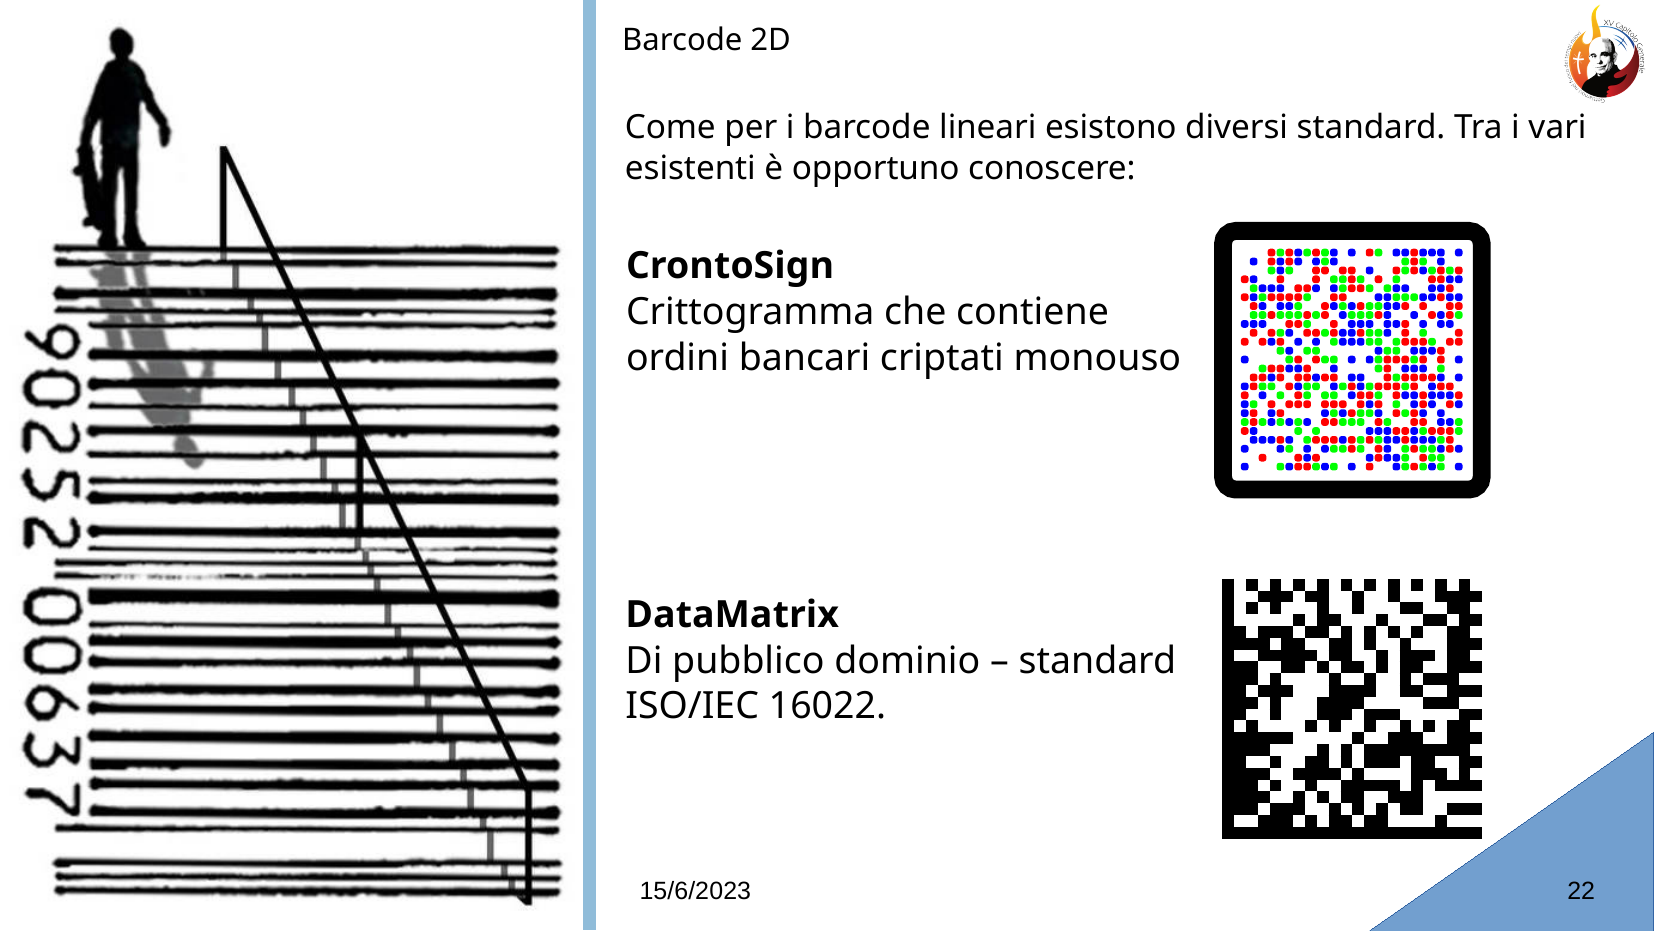

Barcode 2D
# Come per i barcode lineari esistono diversi standard. Tra i vari esistenti è opportuno conoscere:
CrontoSign
Crittogramma che contiene ordini bancari criptati monouso
DataMatrix
Di pubblico dominio – standard ISO/IEC 16022.